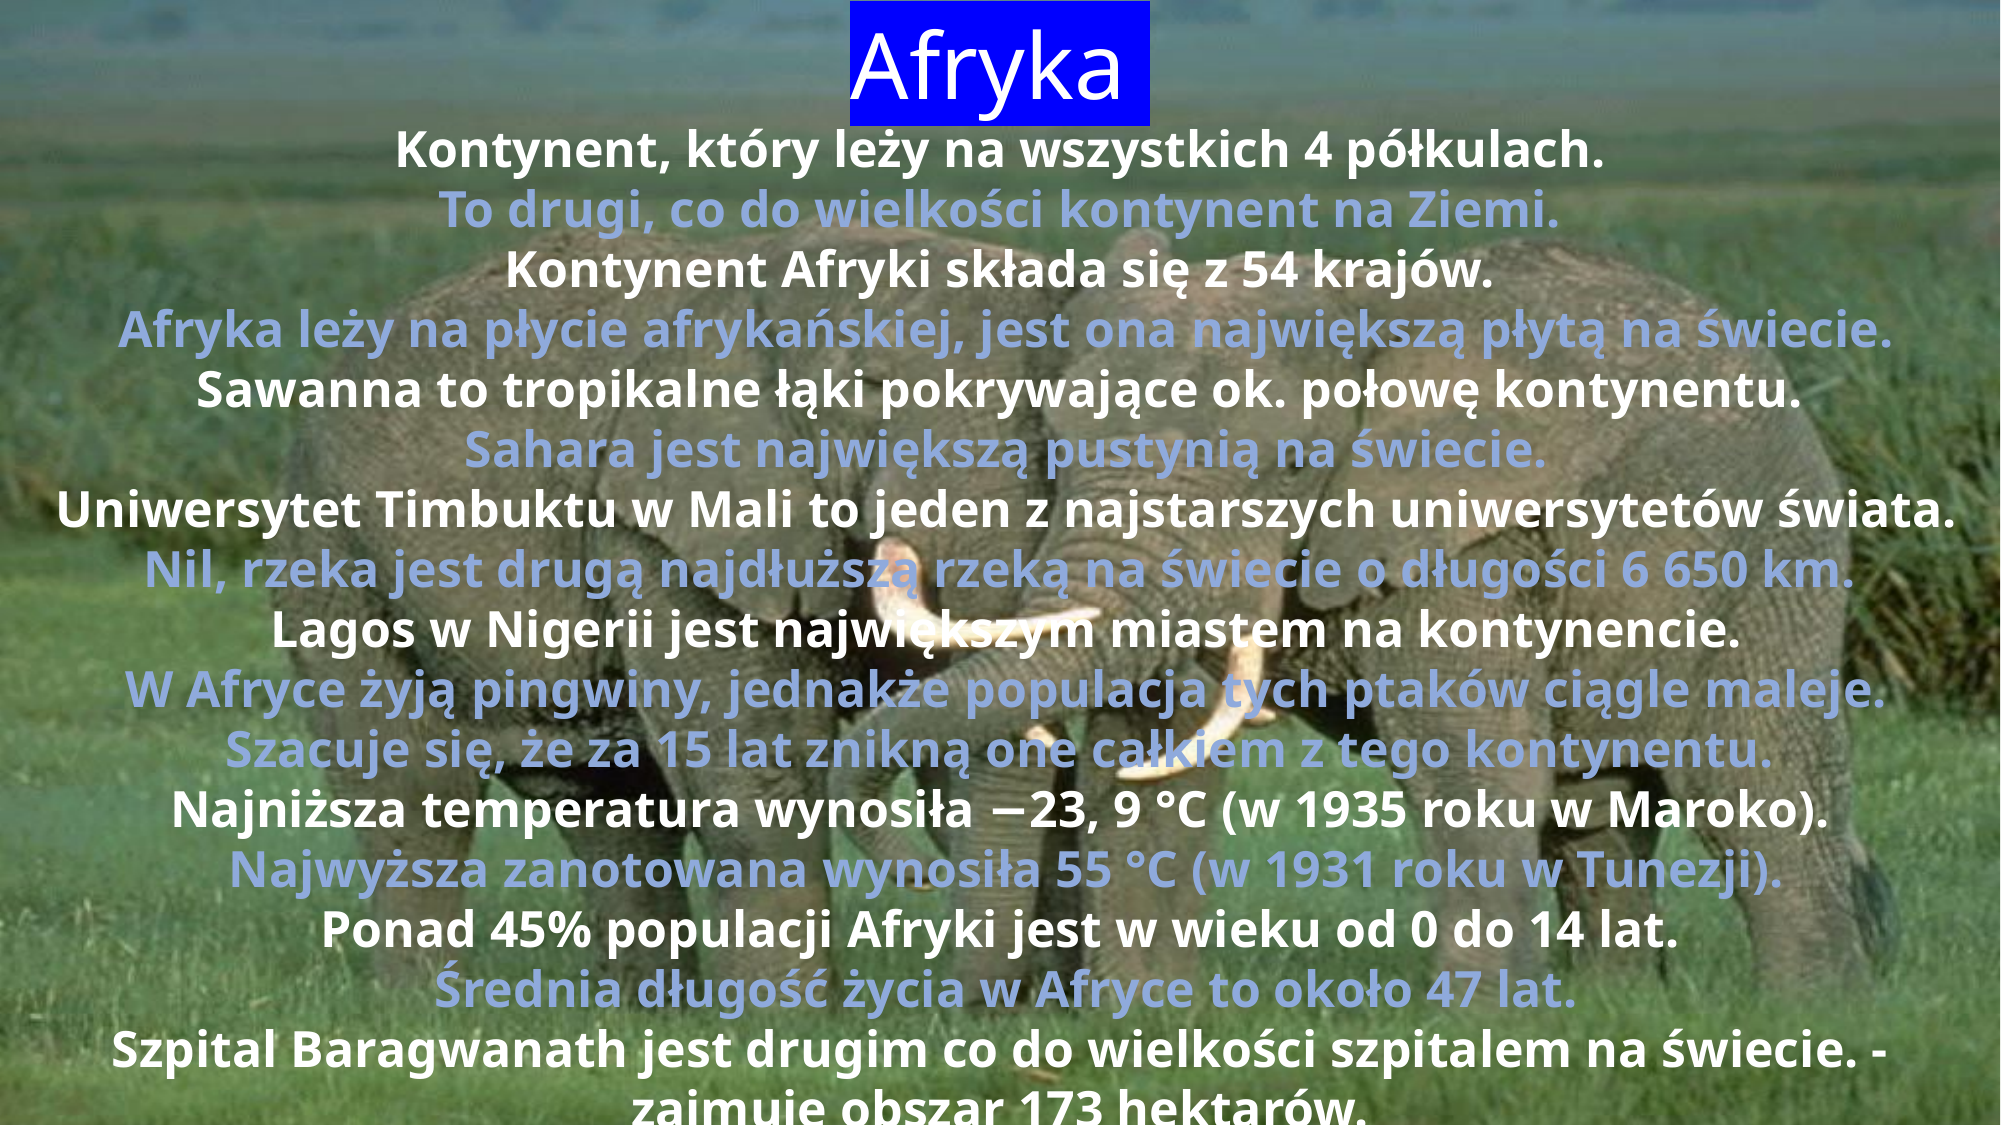

Afryka
Kontynent, który leży na wszystkich 4 półkulach.
To drugi, co do wielkości kontynent na Ziemi.
Kontynent Afryki składa się z 54 krajów.
 Afryka leży na płycie afrykańskiej, jest ona największą płytą na świecie.
Sawanna to tropikalne łąki pokrywające ok. połowę kontynentu.
 Sahara jest największą pustynią na świecie.
 Uniwersytet Timbuktu w Mali to jeden z najstarszych uniwersytetów świata.
Nil, rzeka jest drugą najdłuższą rzeką na świecie o długości 6 650 km.
 Lagos w Nigerii jest największym miastem na kontynencie.
 W Afryce żyją pingwiny, jednakże populacja tych ptaków ciągle maleje. Szacuje się, że za 15 lat znikną one całkiem z tego kontynentu.
Najniższa temperatura wynosiła −23, 9 °C (w 1935 roku w Maroko).
 Najwyższa zanotowana wynosiła 55 °C (w 1931 roku w Tunezji).
Ponad 45% populacji Afryki jest w wieku od 0 do 14 lat.
 Średnia długość życia w Afryce to około 47 lat.
Szpital Baragwanath jest drugim co do wielkości szpitalem na świecie. - zajmuje obszar 173 hektarów.